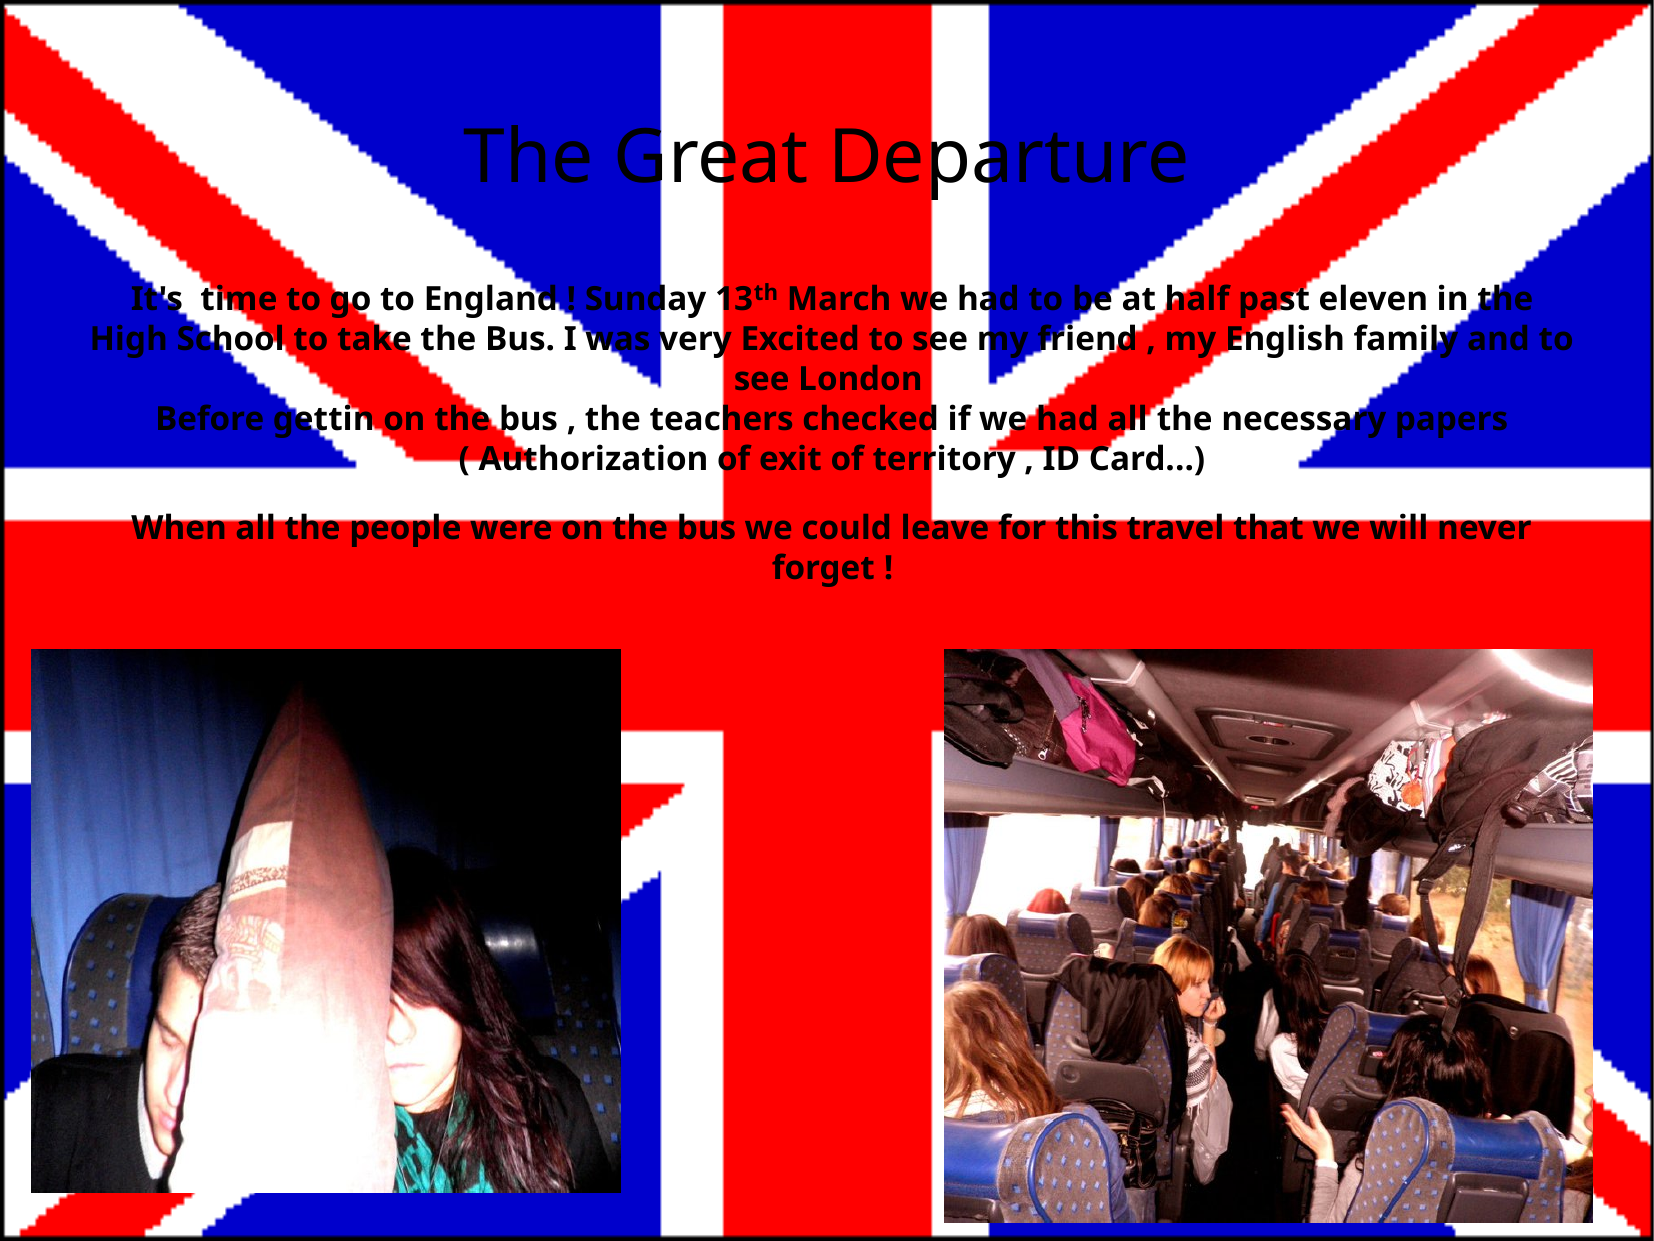

# The Great Departure
It's time to go to England ! Sunday 13th March we had to be at half past eleven in the High School to take the Bus. I was very Excited to see my friend , my English family and to see London 
Before gettin on the bus , the teachers checked if we had all the necessary papers ( Authorization of exit of territory , ID Card...)
When all the people were on the bus we could leave for this travel that we will never forget !